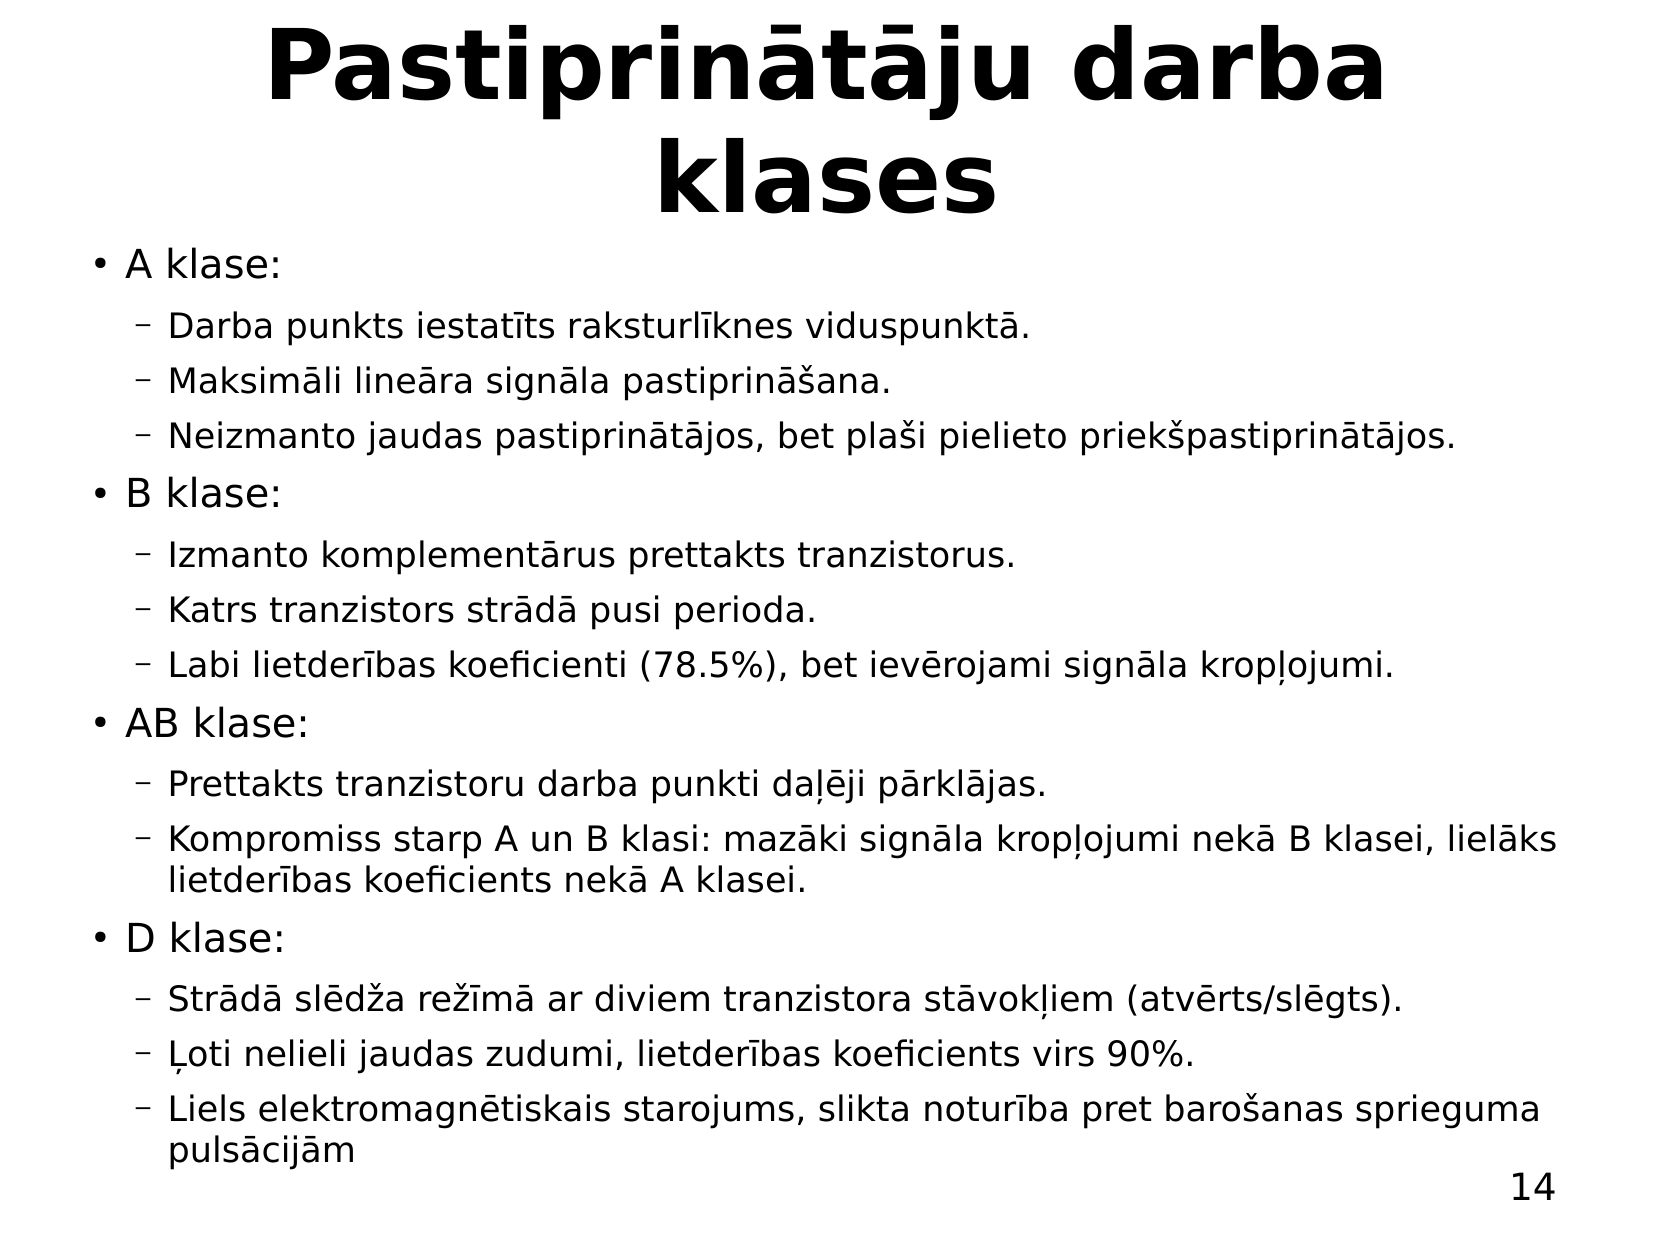

# Pastiprinātāju darba klases
A klase:
Darba punkts iestatīts raksturlīknes viduspunktā.
Maksimāli lineāra signāla pastiprināšana.
Neizmanto jaudas pastiprinātājos, bet plaši pielieto priekšpastiprinātājos.
B klase:
Izmanto komplementārus prettakts tranzistorus.
Katrs tranzistors strādā pusi perioda.
Labi lietderības koeficienti (78.5%), bet ievērojami signāla kropļojumi.
AB klase:
Prettakts tranzistoru darba punkti daļēji pārklājas.
Kompromiss starp A un B klasi: mazāki signāla kropļojumi nekā B klasei, lielāks lietderības koeficients nekā A klasei.
D klase:
Strādā slēdža režīmā ar diviem tranzistora stāvokļiem (atvērts/slēgts).
Ļoti nelieli jaudas zudumi, lietderības koeficients virs 90%.
Liels elektromagnētiskais starojums, slikta noturība pret barošanas sprieguma pulsācijām